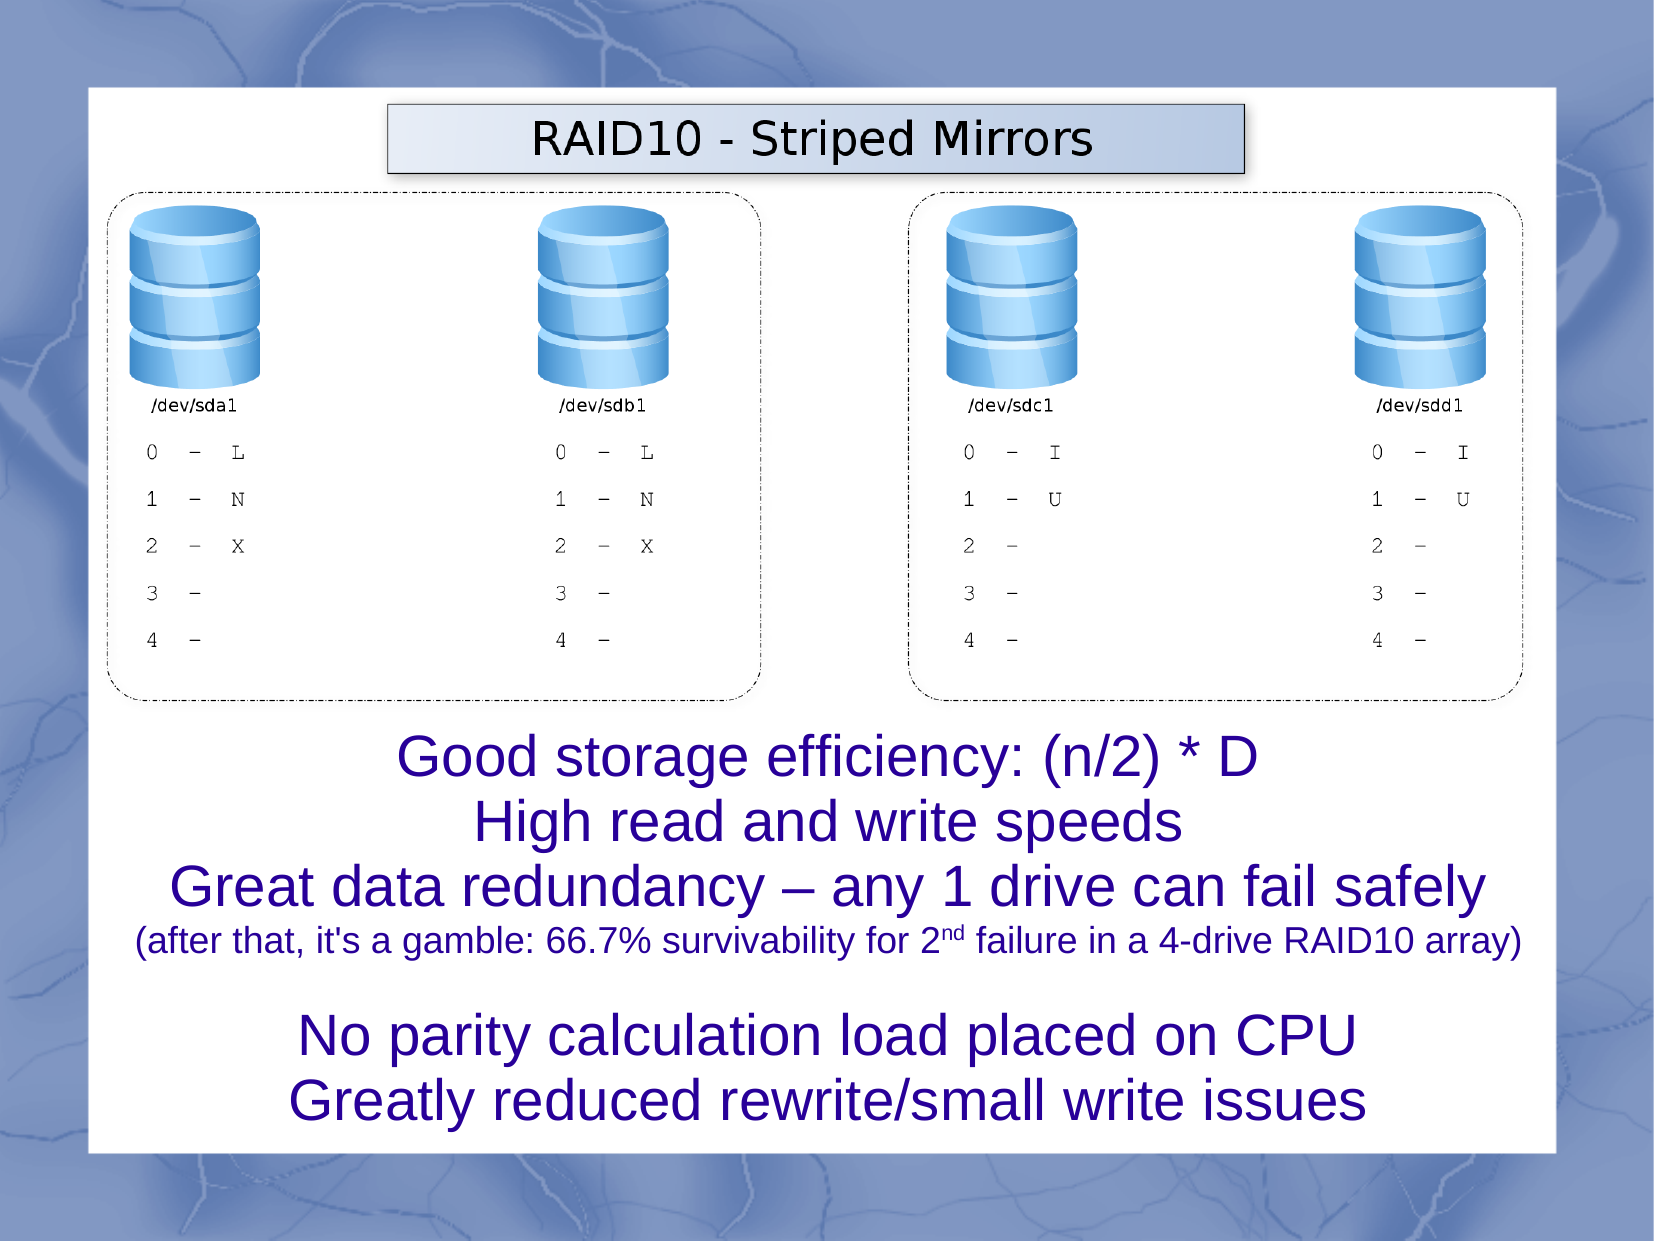

# Good storage efficiency: (n/2) * D High read and write speeds Great data redundancy – any 1 drive can fail safely (after that, it's a gamble: 66.7% survivability for 2nd failure in a 4-drive RAID10 array) No parity calculation load placed on CPU Greatly reduced rewrite/small write issues